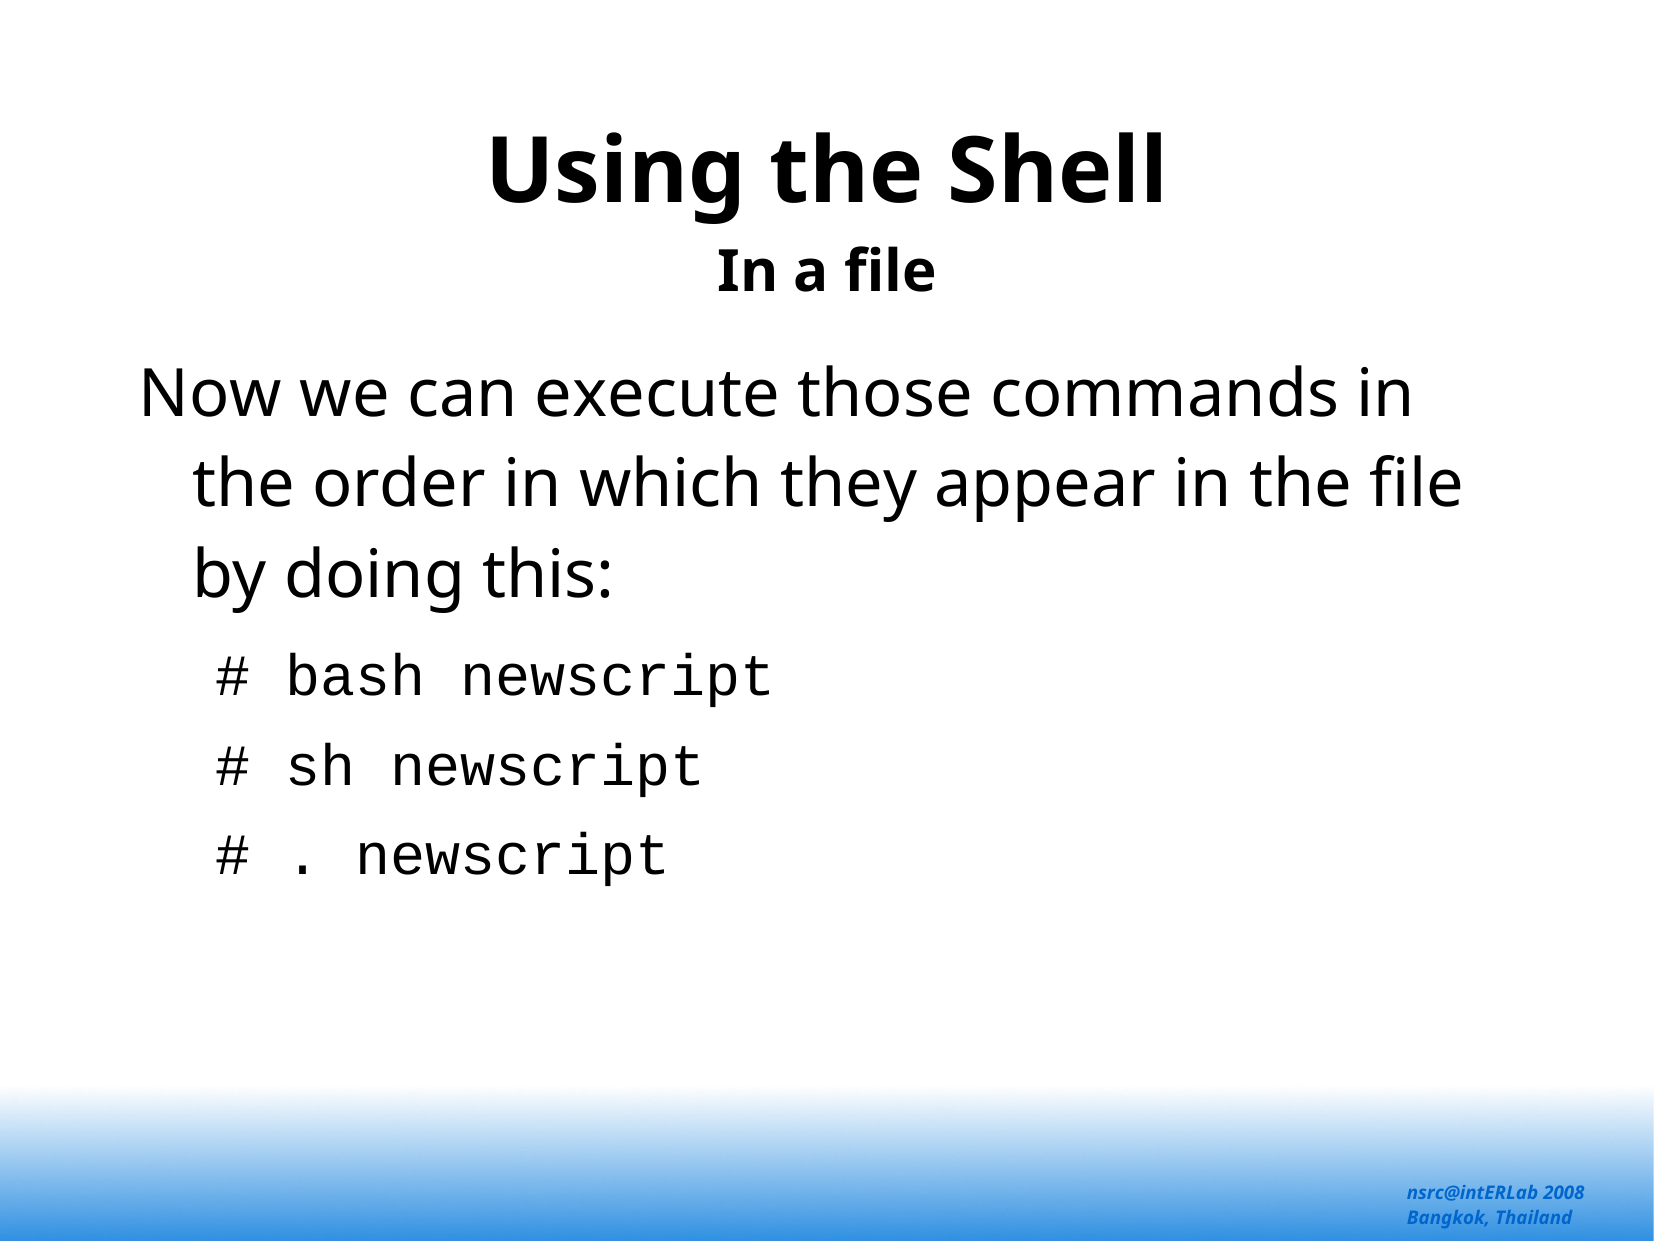

# Using the Shell In a file
Now we can execute those commands in the order in which they appear in the file by doing this:
# bash newscript
# sh newscript
# . newscript